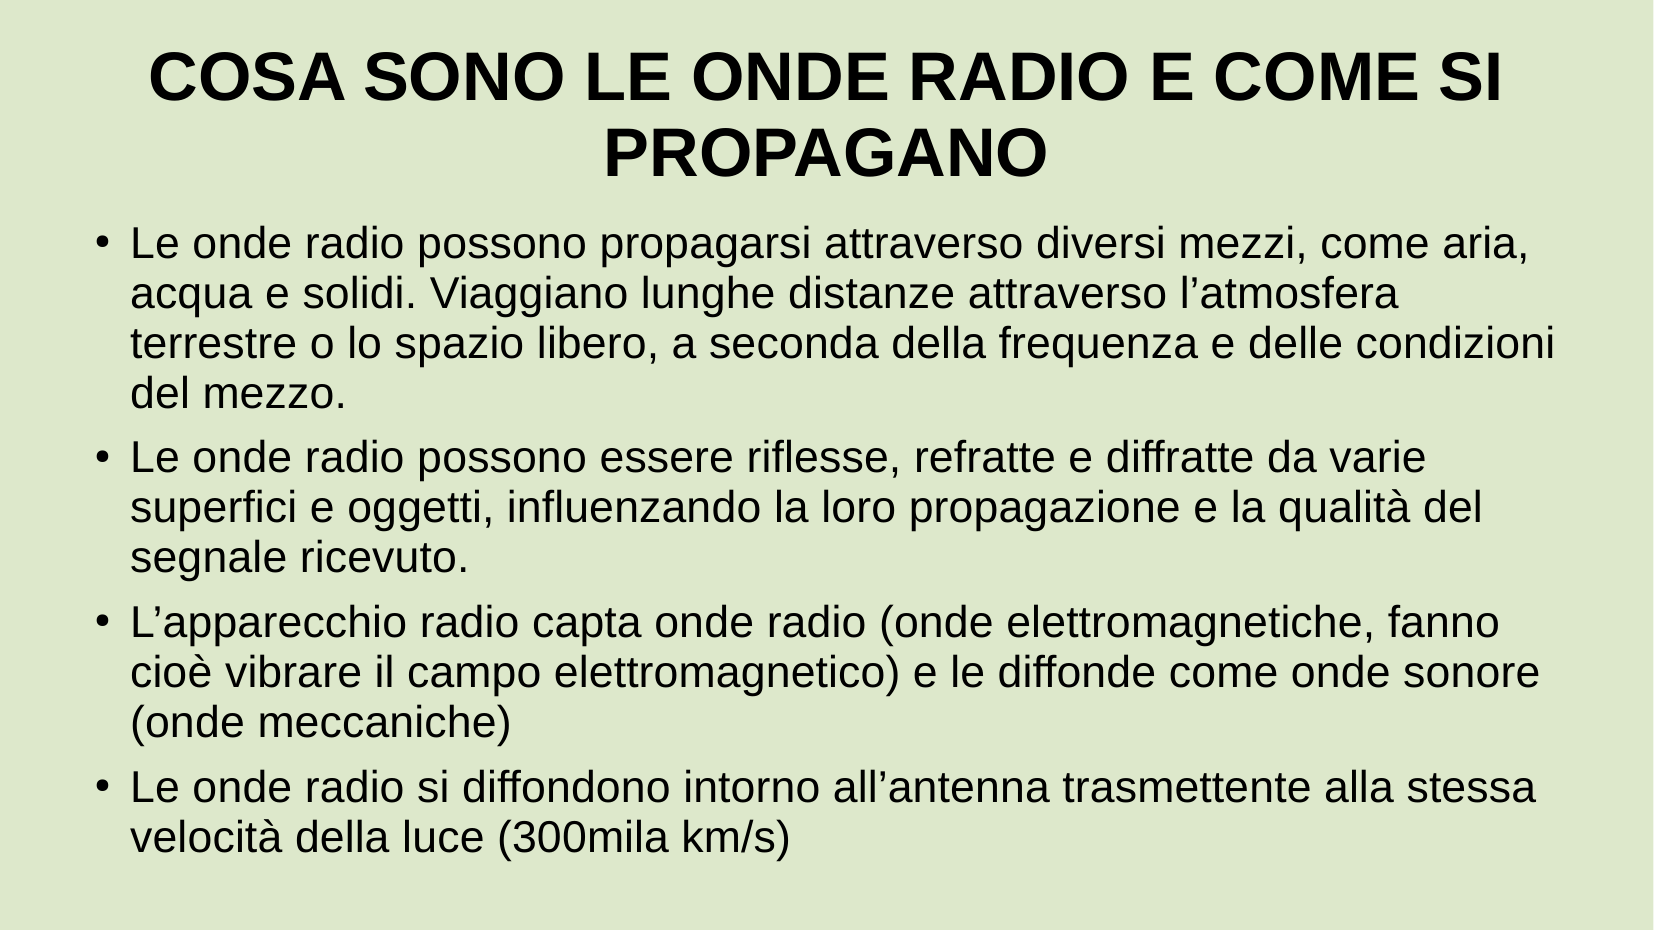

# COSA SONO LE ONDE RADIO E COME SI PROPAGANO
Le onde radio possono propagarsi attraverso diversi mezzi, come aria, acqua e solidi. Viaggiano lunghe distanze attraverso l’atmosfera terrestre o lo spazio libero, a seconda della frequenza e delle condizioni del mezzo.
Le onde radio possono essere riflesse, refratte e diffratte da varie superfici e oggetti, influenzando la loro propagazione e la qualità del segnale ricevuto.
L’apparecchio radio capta onde radio (onde elettromagnetiche, fanno cioè vibrare il campo elettromagnetico) e le diffonde come onde sonore (onde meccaniche)
Le onde radio si diffondono intorno all’antenna trasmettente alla stessa velocità della luce (300mila km/s)